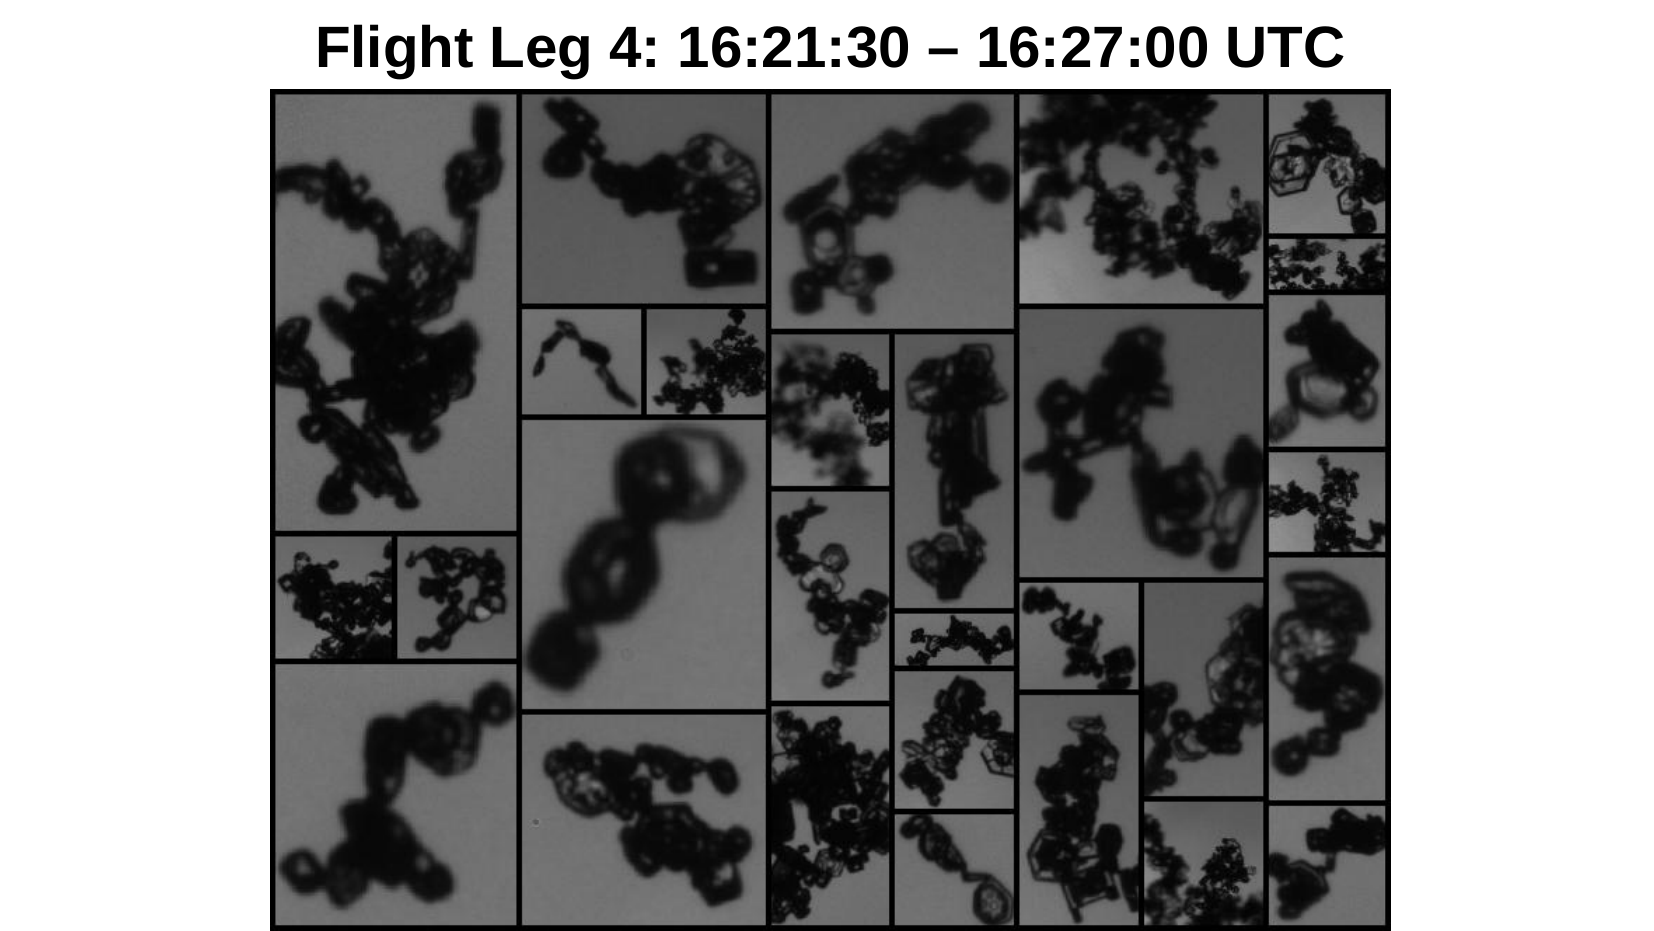

# Flight Leg 4: 16:21:30 – 16:27:00 UTC